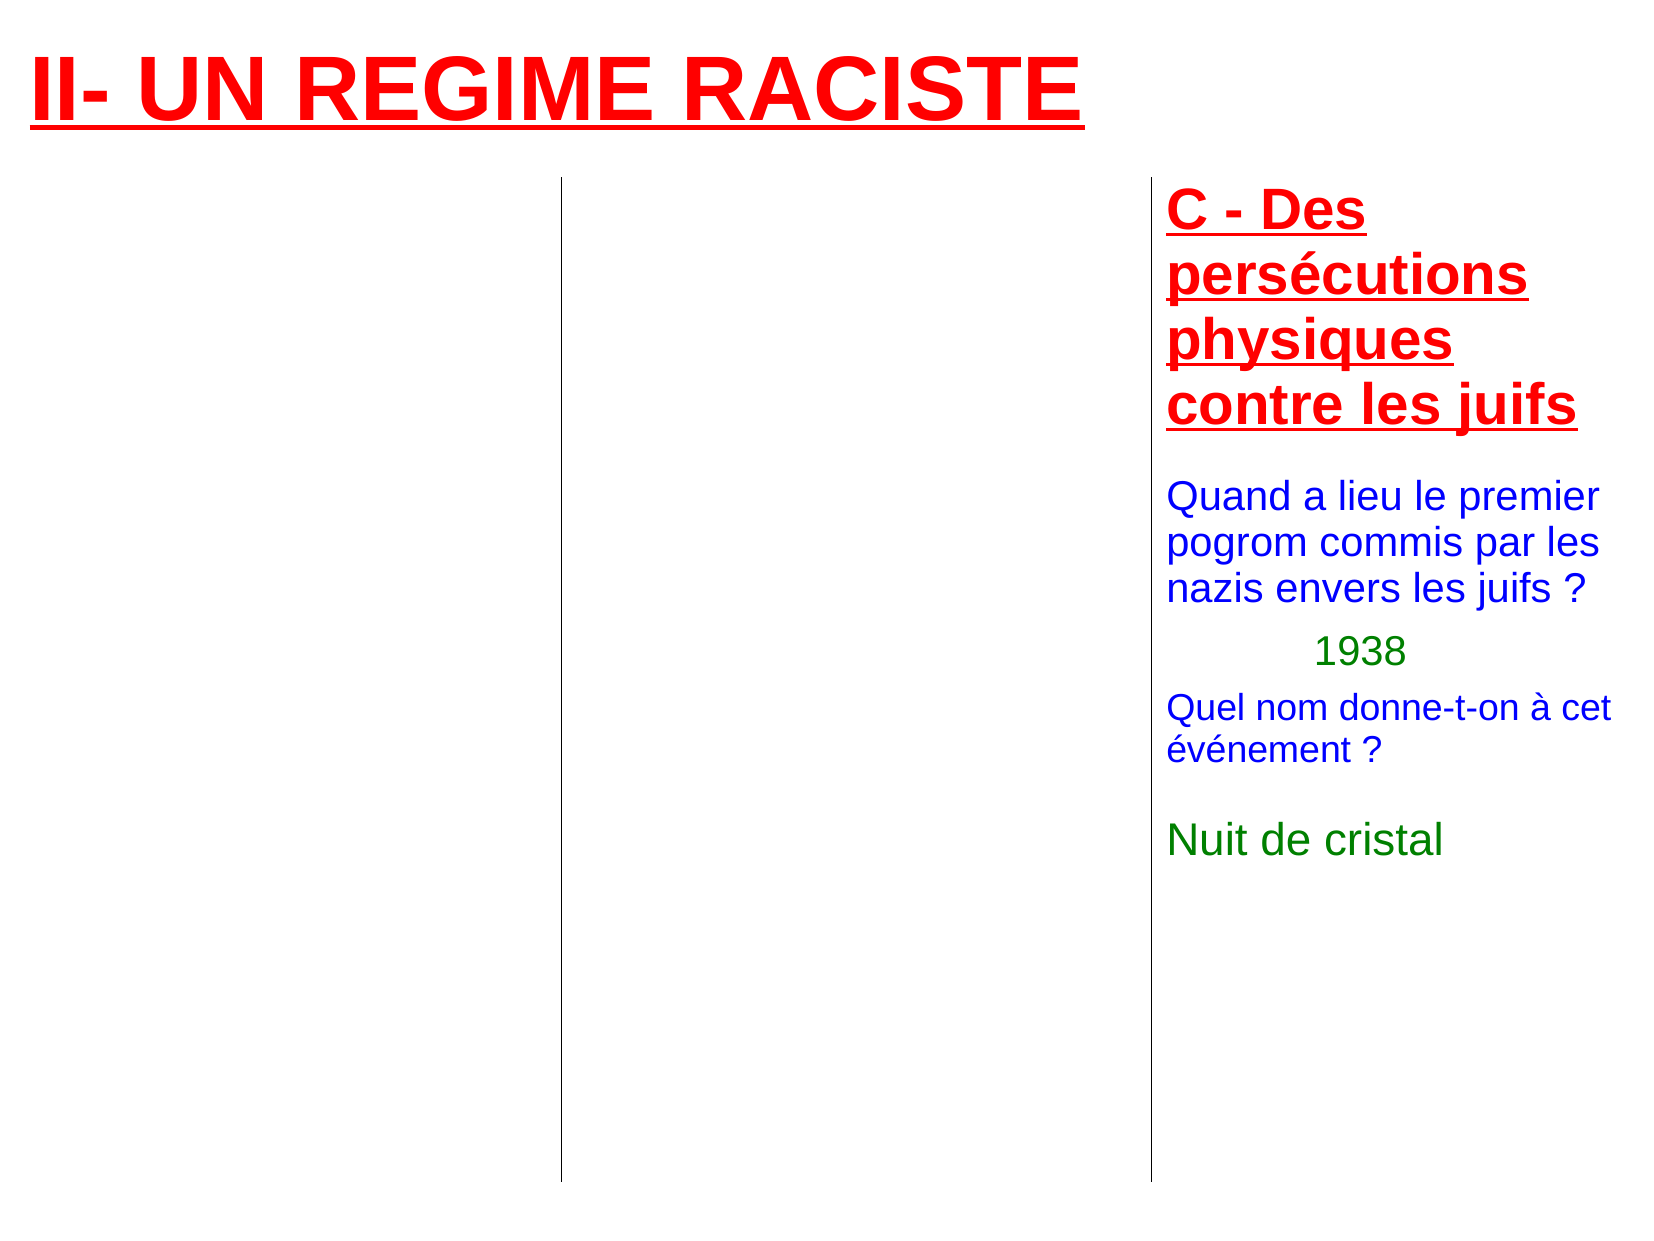

# II- UN REGIME RACISTE
C - Des persécutions physiques contre les juifs
Quand a lieu le premier pogrom commis par les nazis envers les juifs ?
1938
Quel nom donne-t-on à cet événement ?
Nuit de cristal